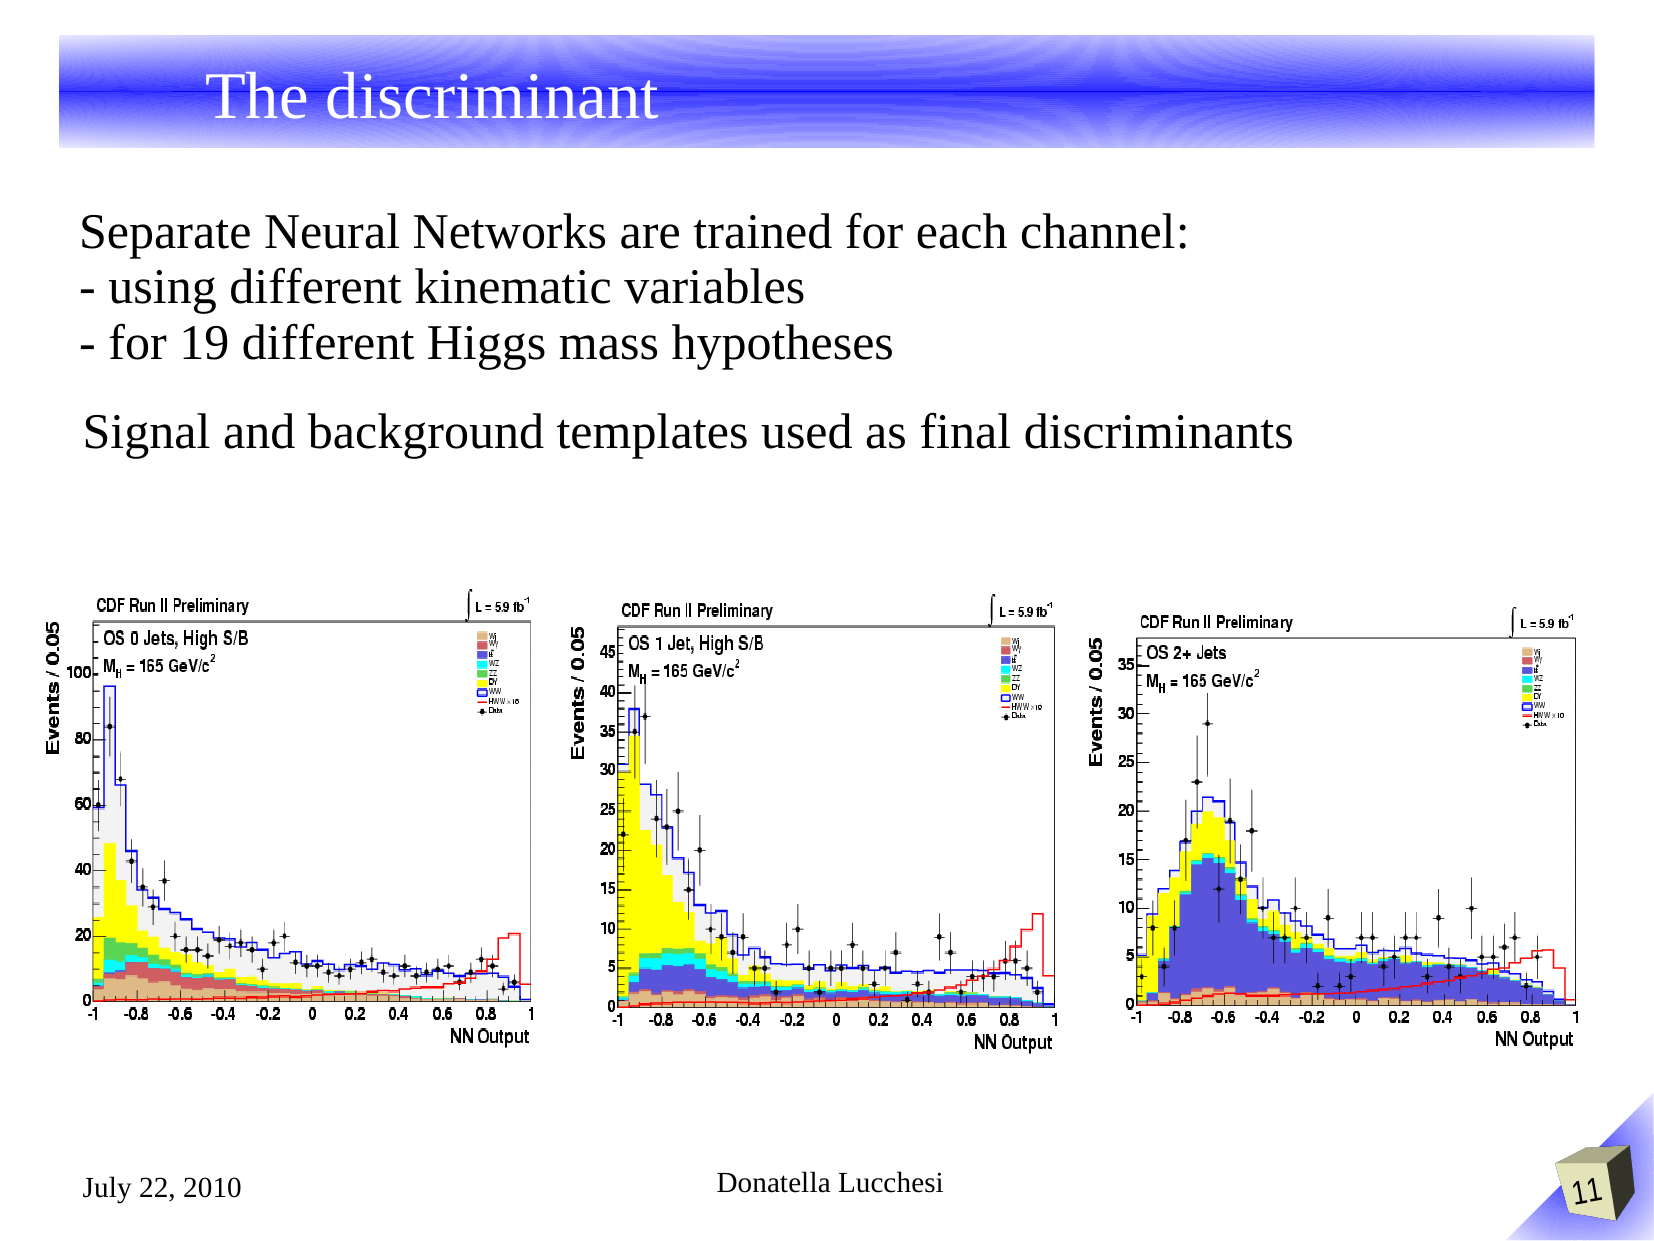

The discriminant
Separate Neural Networks are trained for each channel:
- using different kinematic variables
- for 19 different Higgs mass hypotheses
Signal and background templates used as final discriminants
Donatella Lucchesi
July 22, 2010